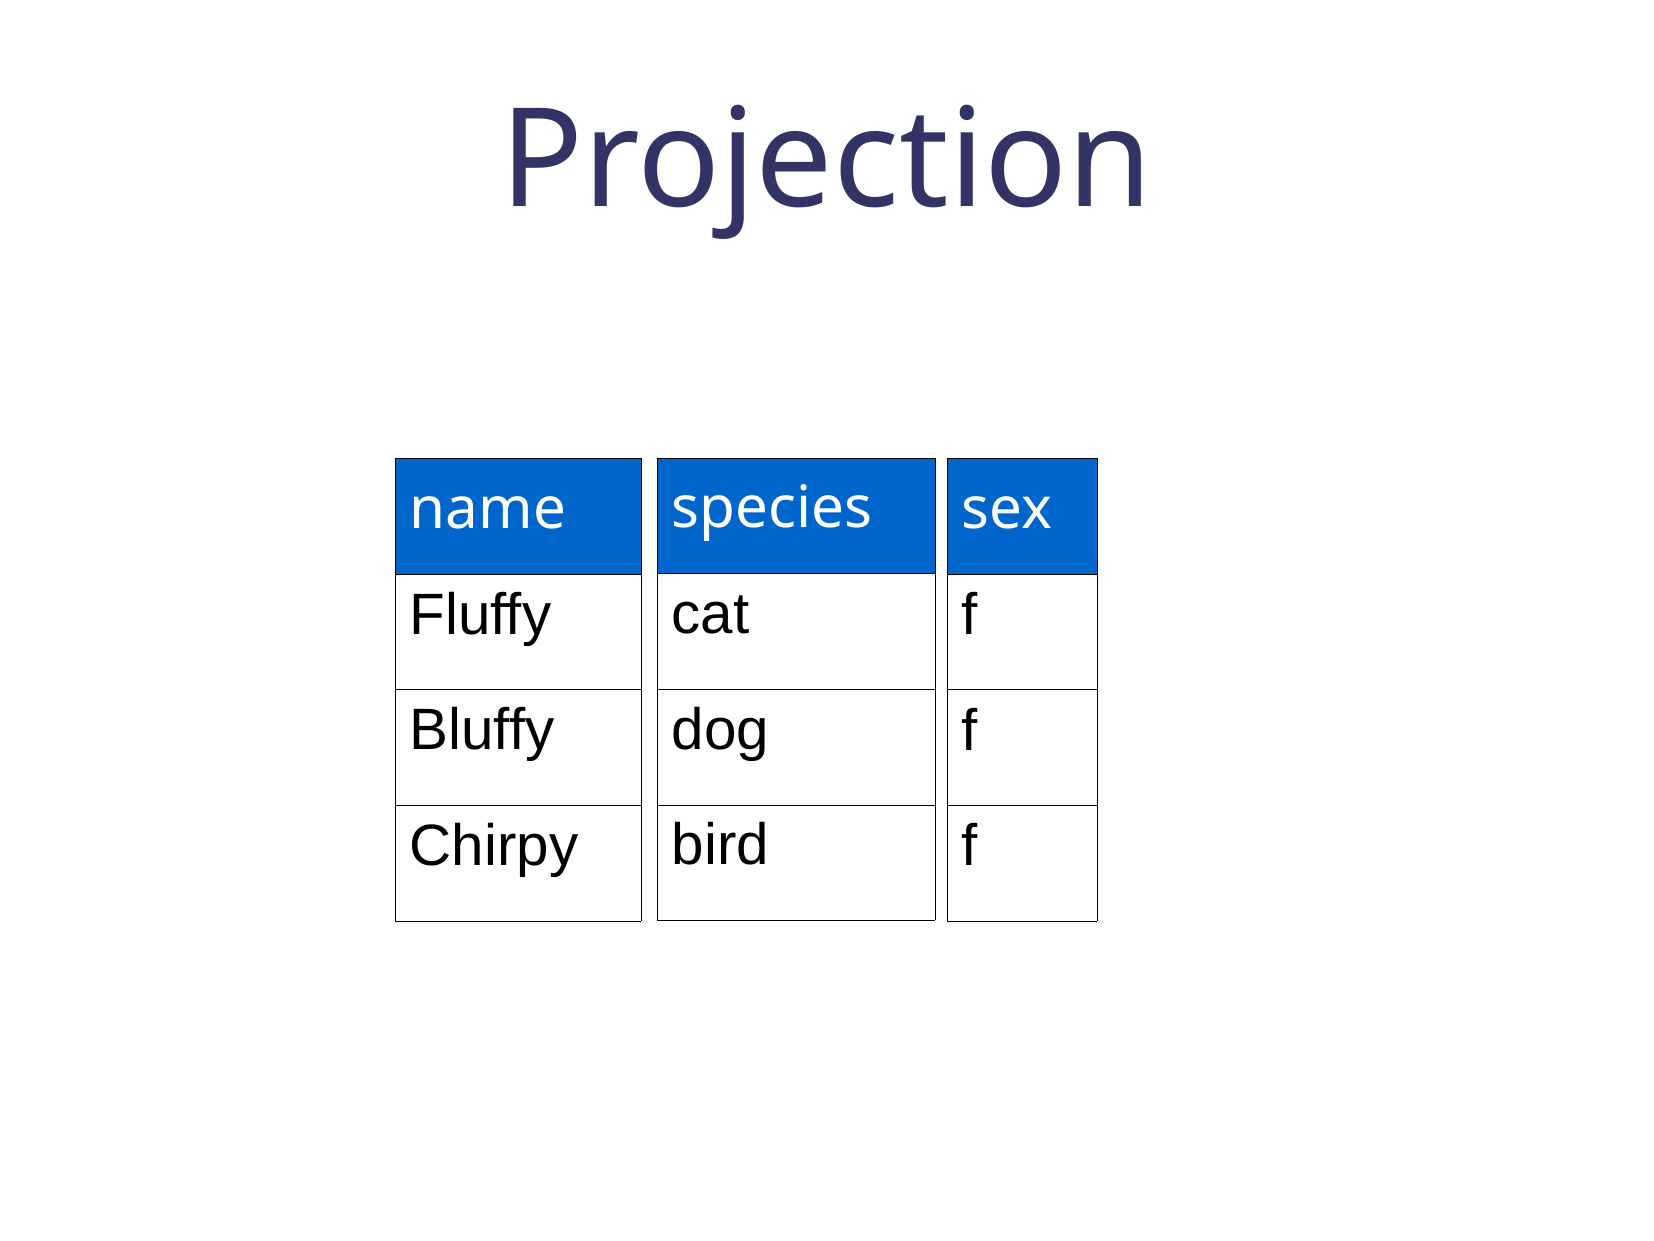

# Projection
| species |
| --- |
| cat |
| dog |
| bird |
| name |
| --- |
| Fluffy |
| Bluffy |
| Chirpy |
| sex |
| --- |
| f |
| f |
| f |